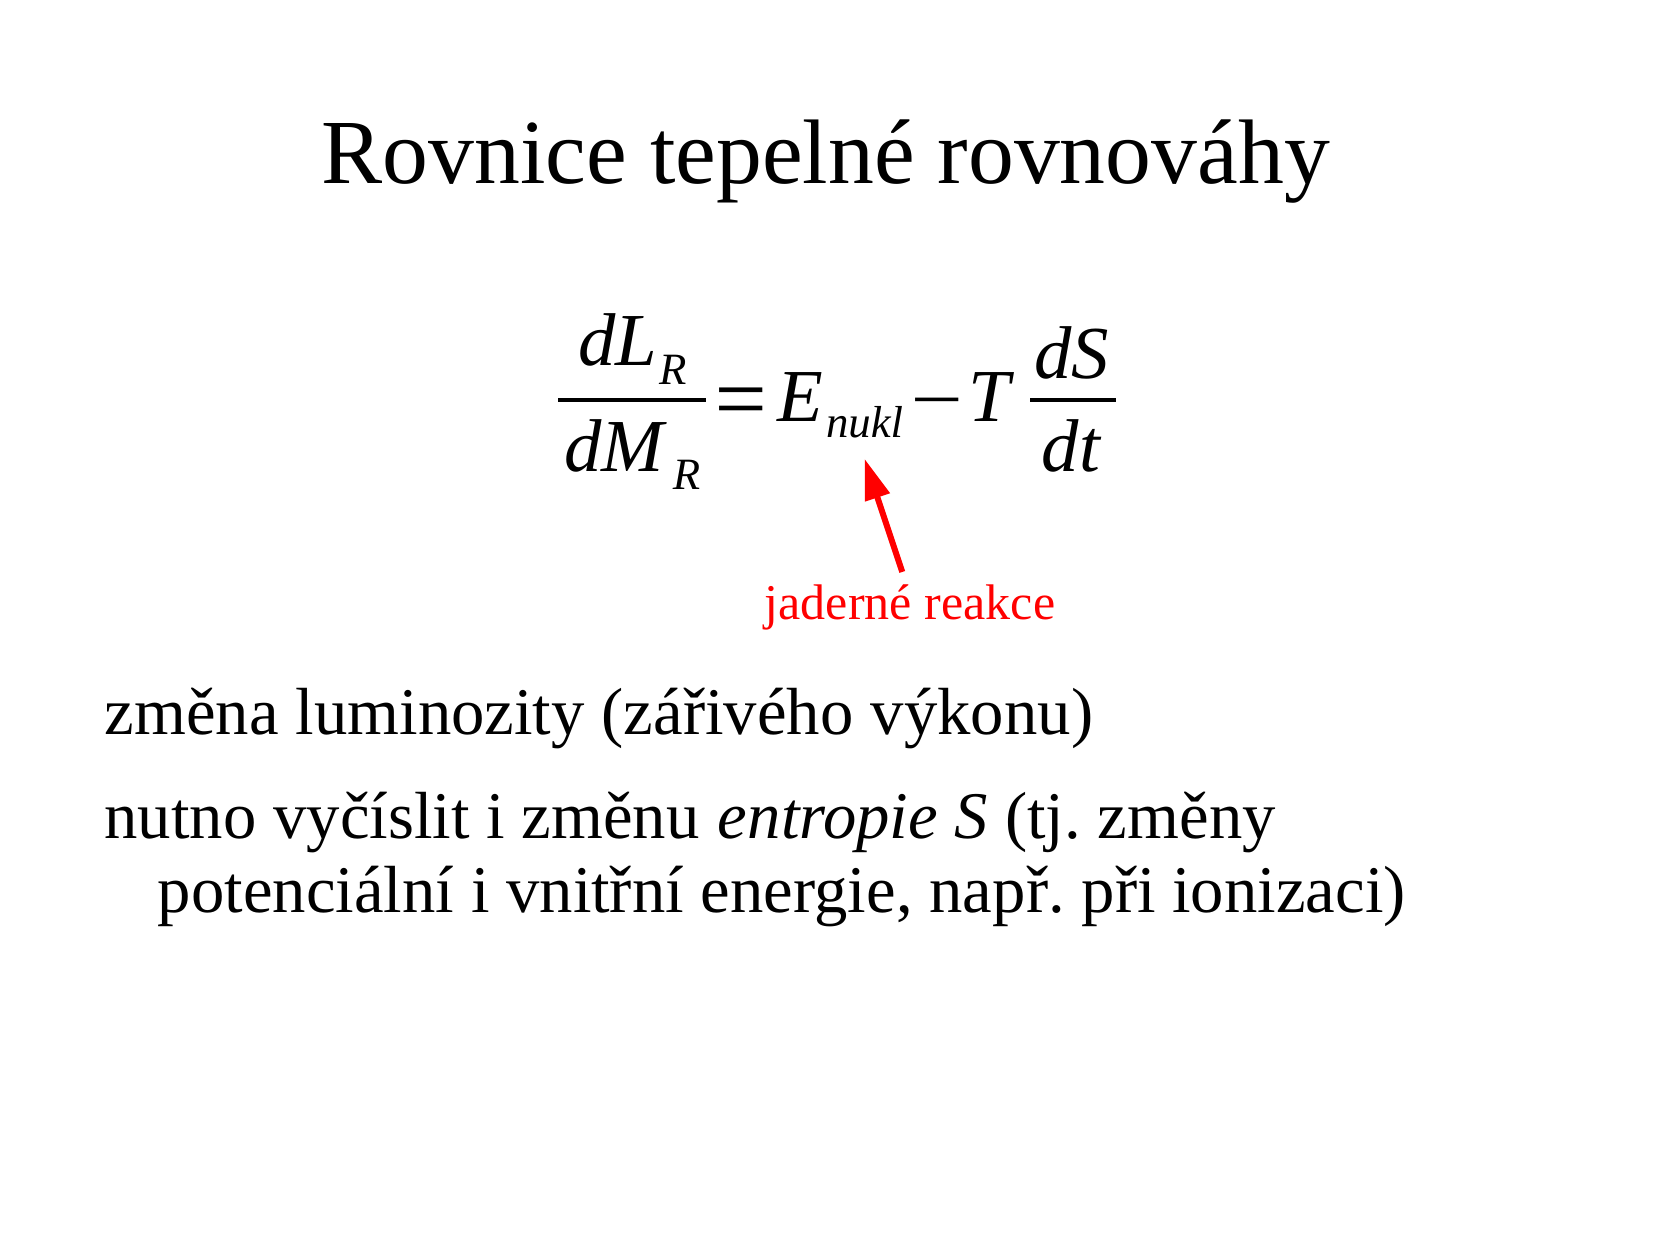

# Rovnice tepelné rovnováhy
jaderné reakce
změna luminozity (zářivého výkonu)
nutno vyčíslit i změnu entropie S (tj. změny potenciální i vnitřní energie, např. při ionizaci)